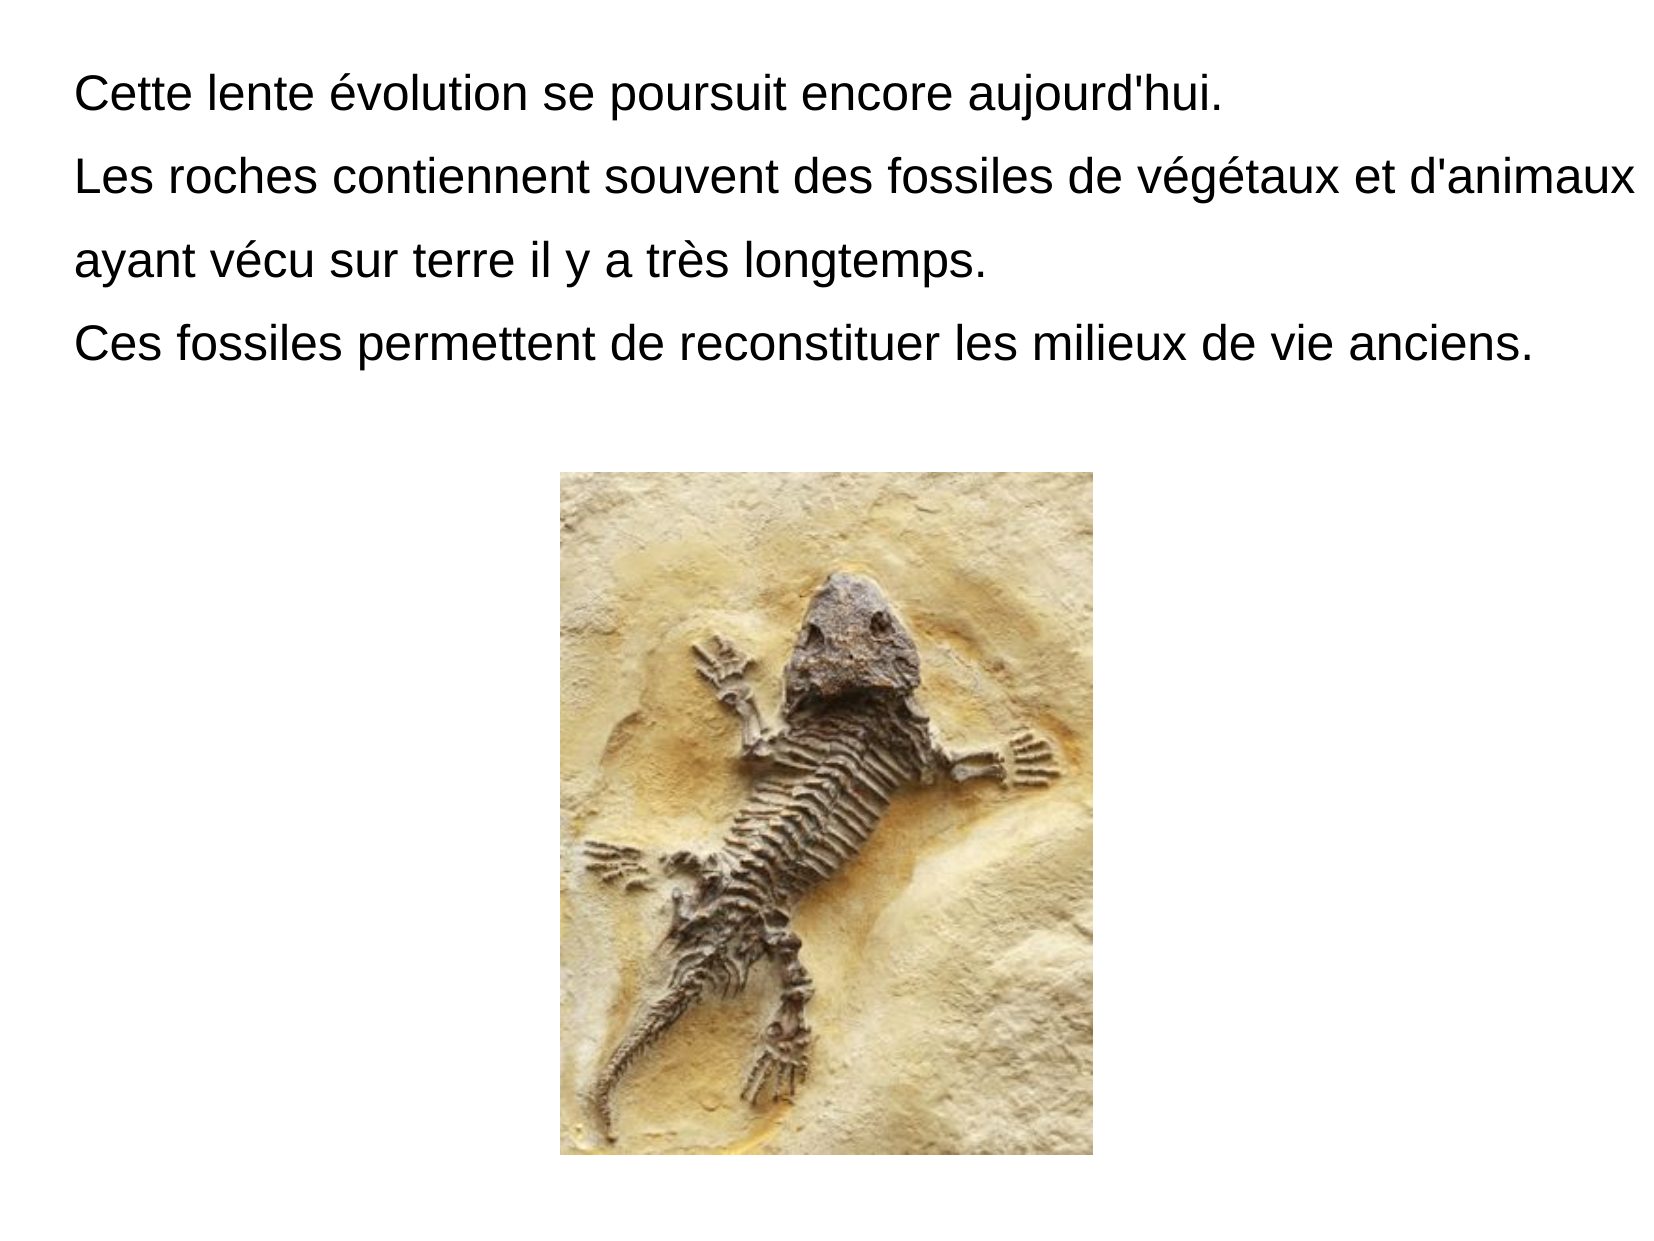

Cette lente évolution se poursuit encore aujourd'hui.
Les roches contiennent souvent des fossiles de végétaux et d'animaux ayant vécu sur terre il y a très longtemps.
Ces fossiles permettent de reconstituer les milieux de vie anciens.